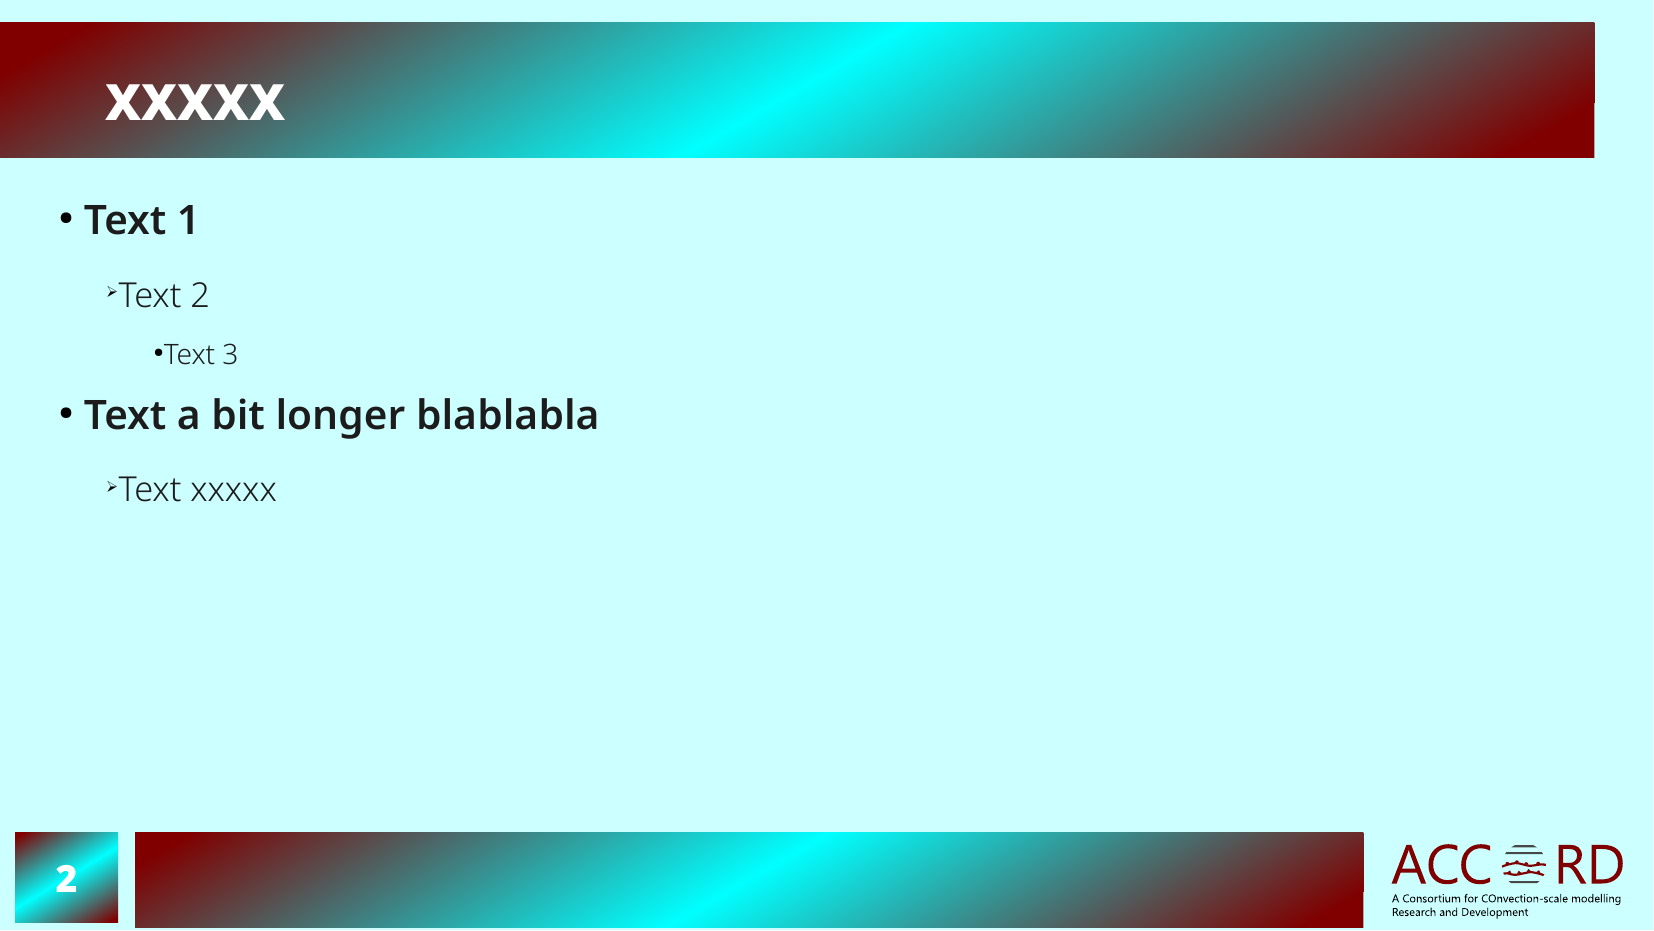

# XXXXX
 Text 1
Text 2
Text 3
 Text a bit longer blablabla
Text xxxxx
2